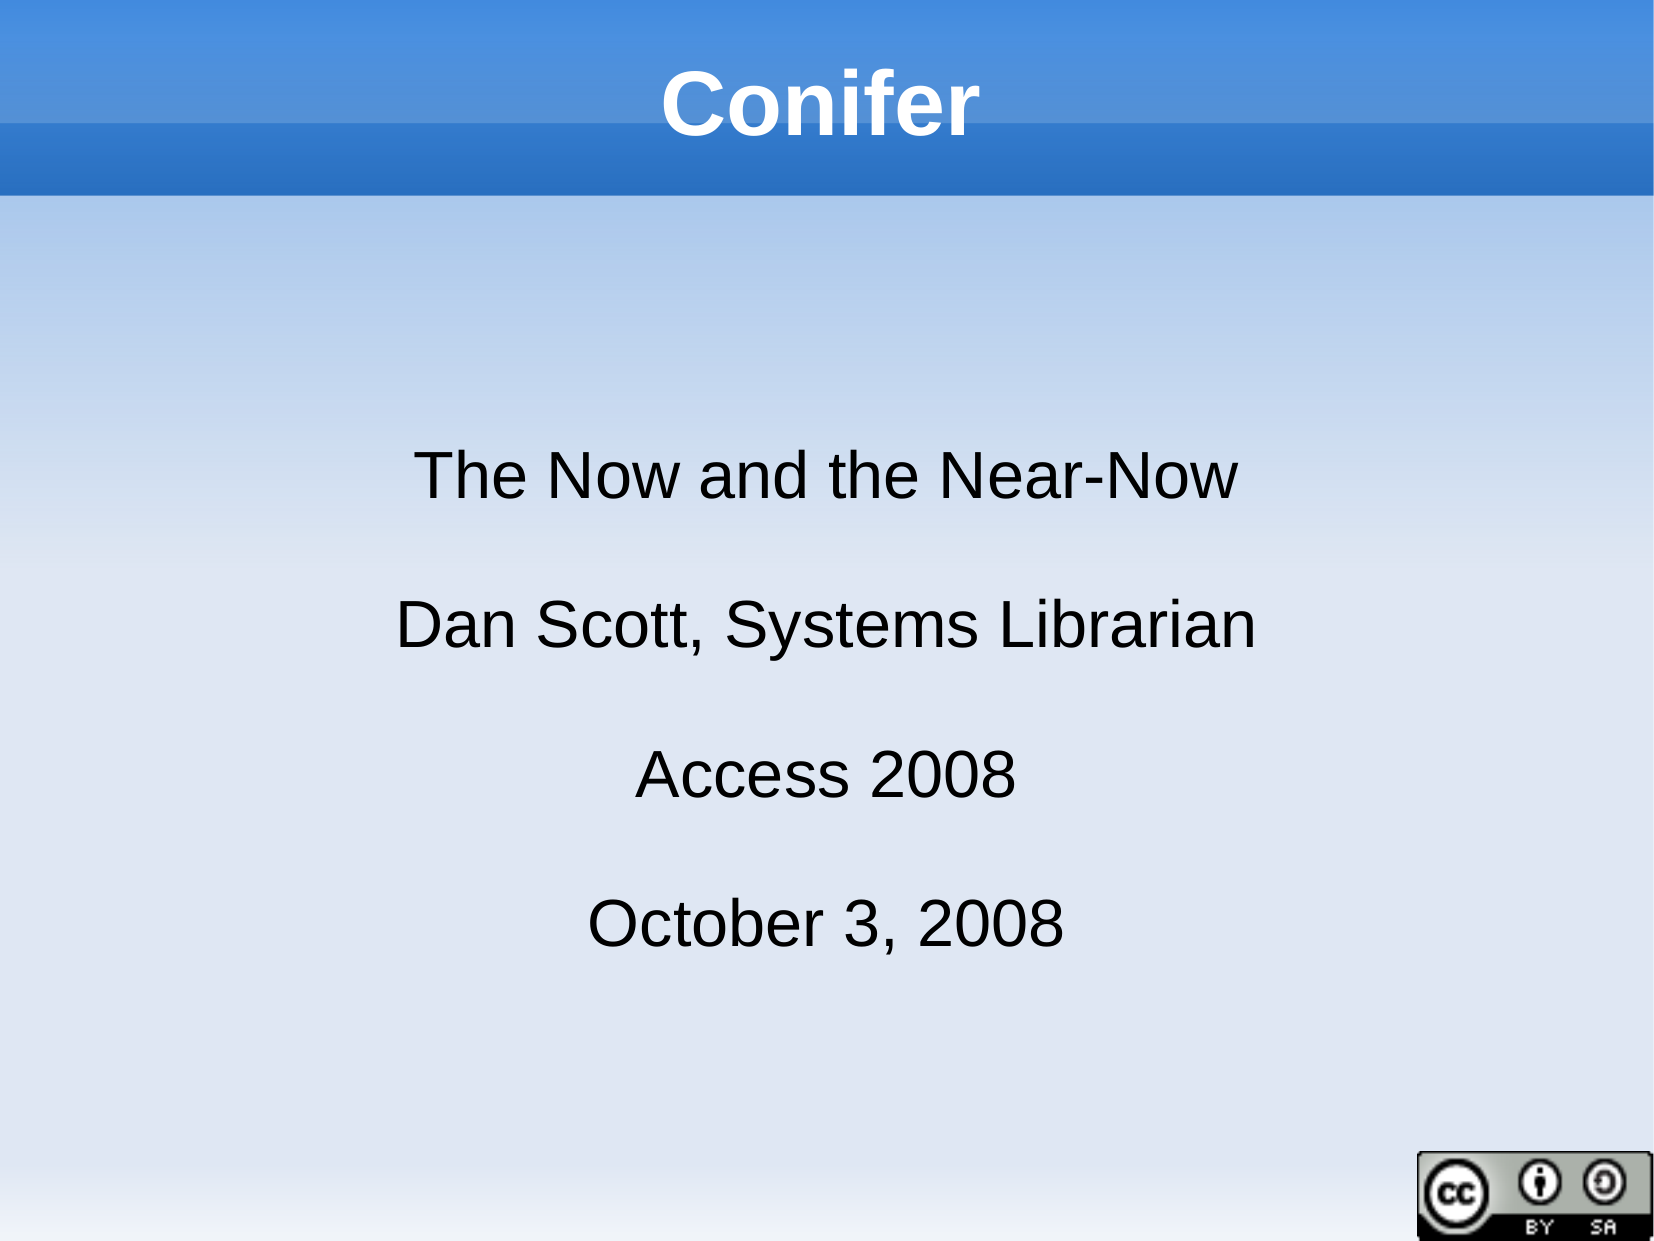

# Conifer
The Now and the Near-Now
Dan Scott, Systems Librarian
Access 2008
October 3, 2008